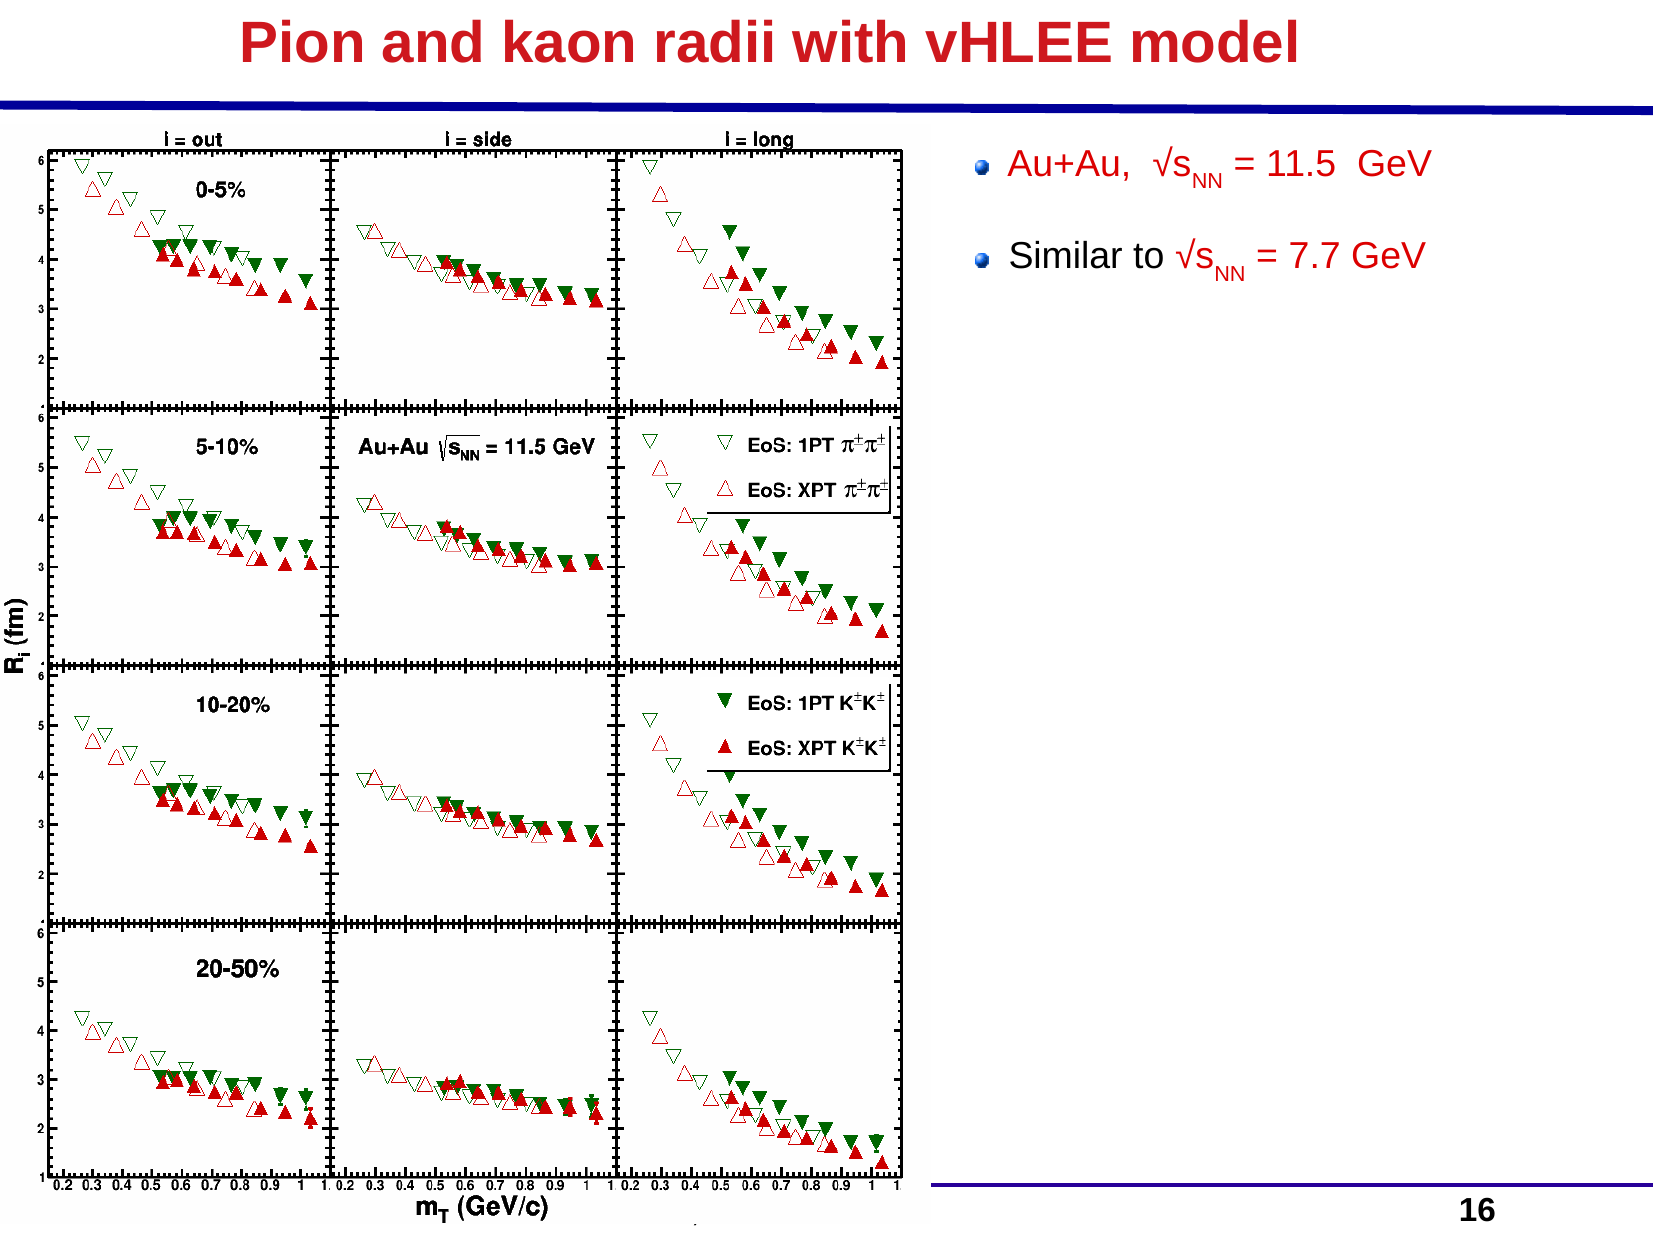

Pion and kaon radii with vHLEE model
 Au+Au, √sNN = 11.5 GeV
 Similar to √sNN = 7.7 GeV
 L.Malinina,